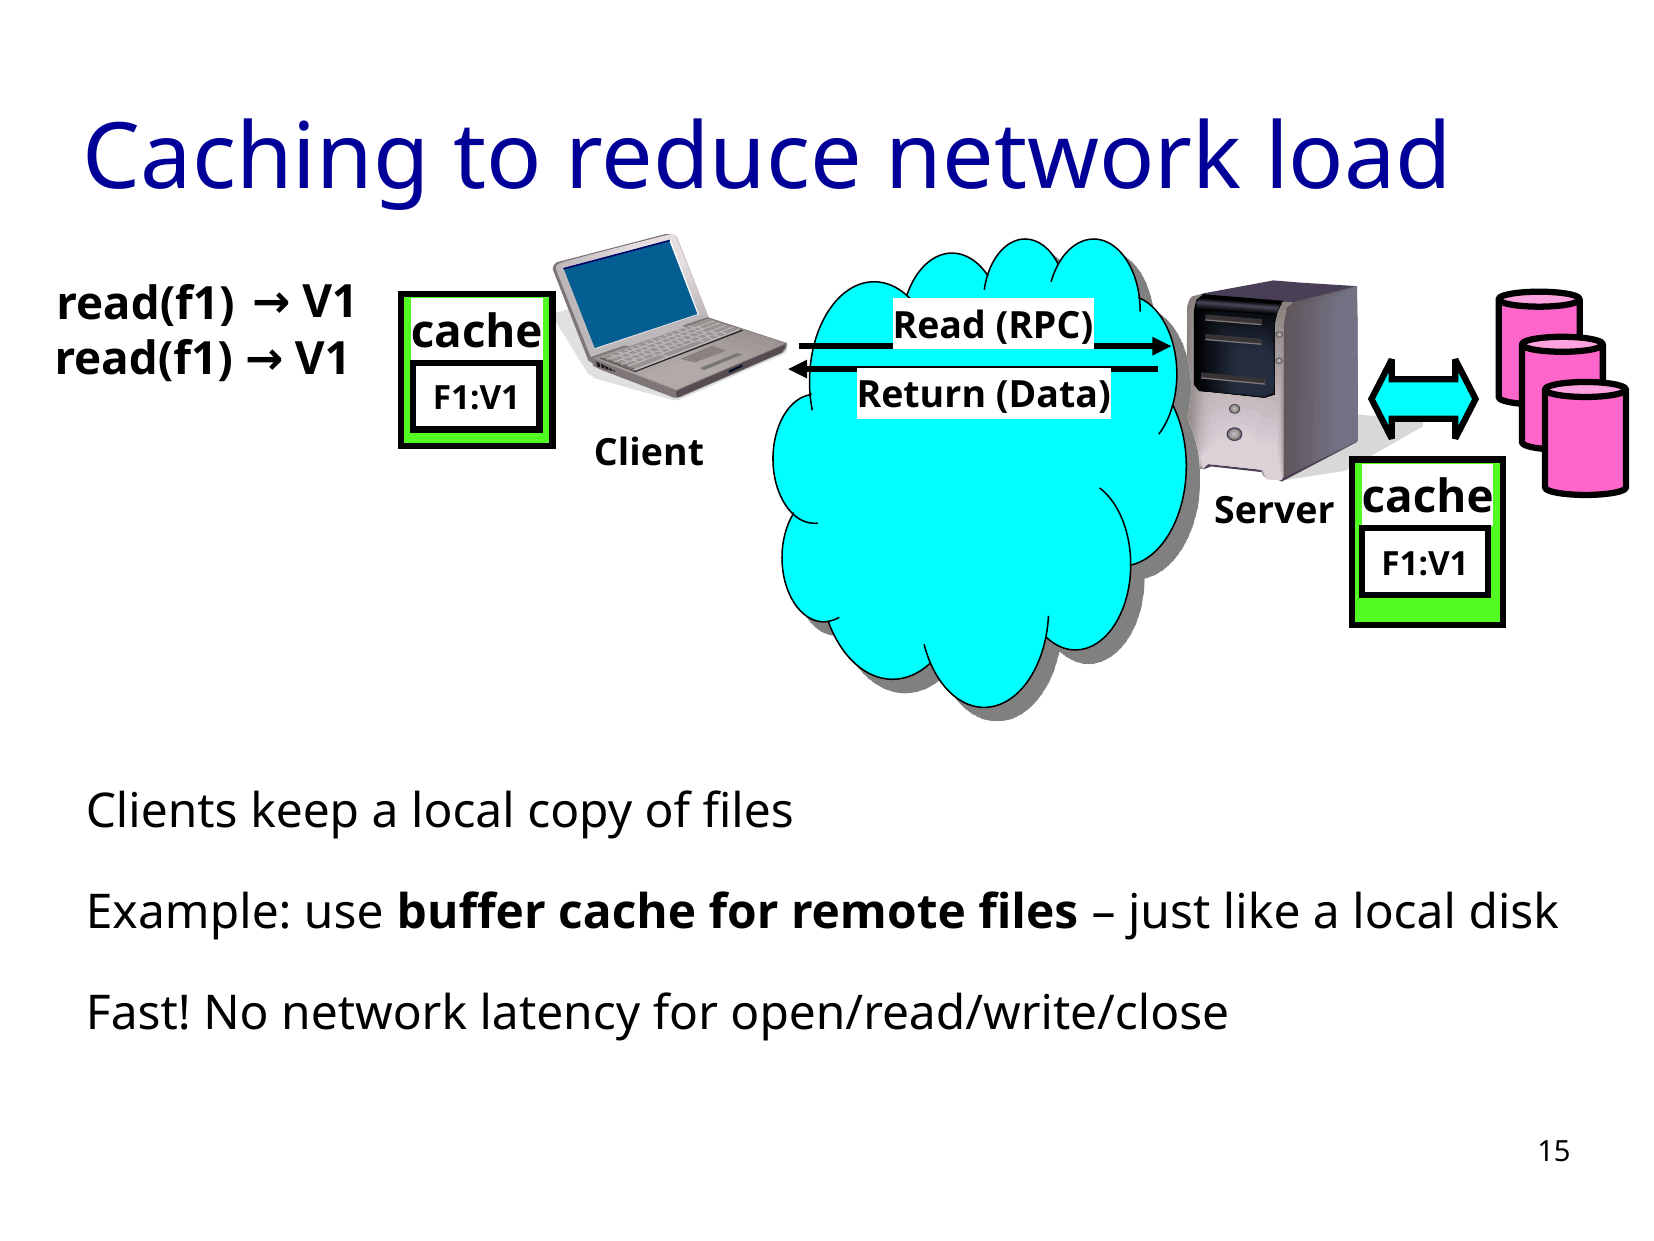

# Caching to reduce network load
Client
→ V1
read(f1)
Server
Read (RPC)
cache
read(f1) → V1
F1:V1
Return (Data)
cache
F1:V1
F1:V1
Clients keep a local copy of files
Example: use buffer cache for remote files – just like a local disk
Fast! No network latency for open/read/write/close
15